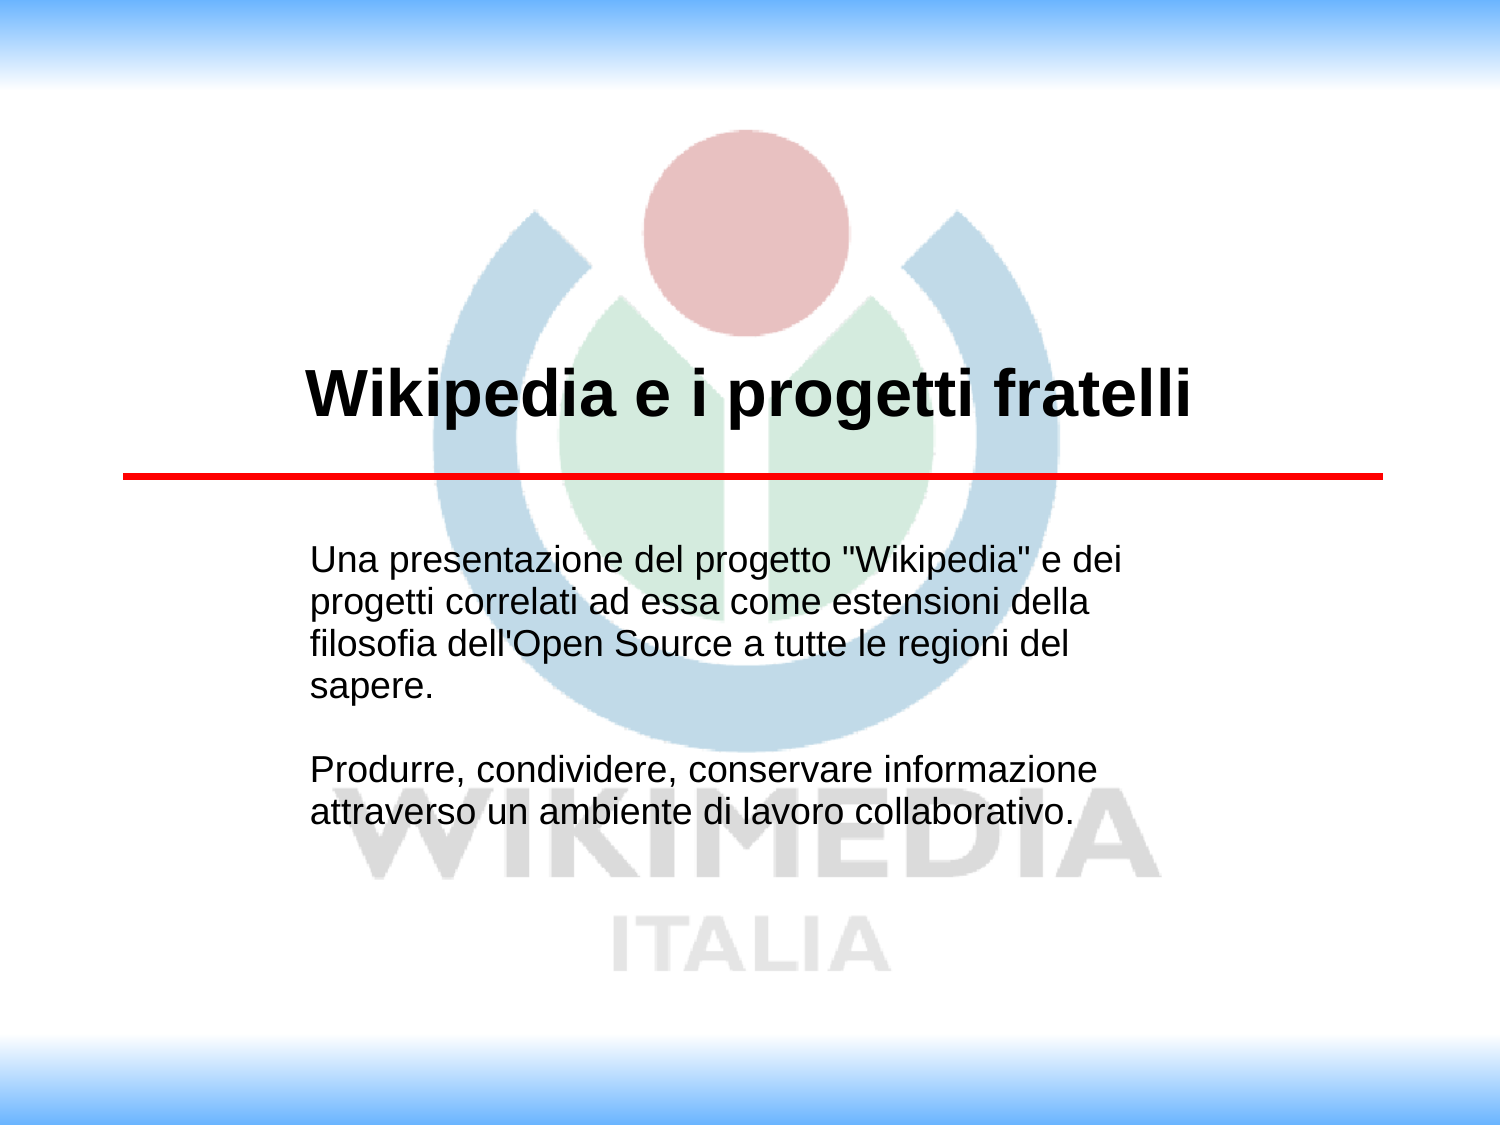

Wikipedia e i progetti fratelli
Una presentazione del progetto "Wikipedia" e dei progetti correlati ad essa come estensioni della filosofia dell'Open Source a tutte le regioni del sapere.
Produrre, condividere, conservare informazione attraverso un ambiente di lavoro collaborativo.